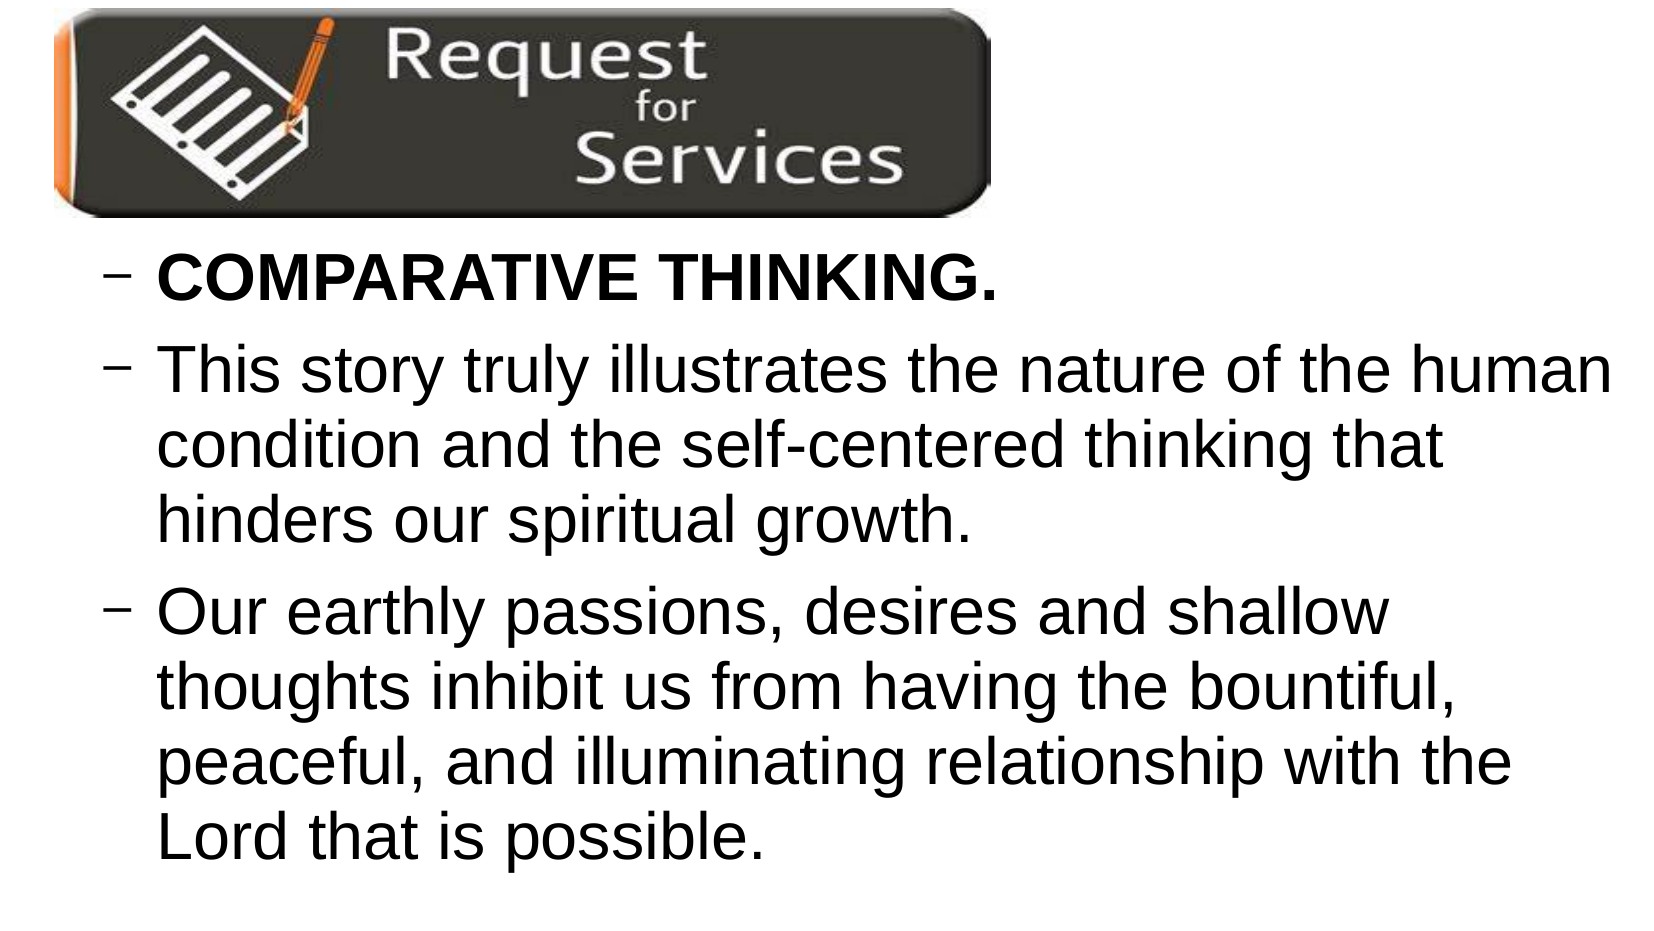

#
COMPARATIVE THINKING.
This story truly illustrates the nature of the human condition and the self-centered thinking that hinders our spiritual growth.
Our earthly passions, desires and shallow thoughts inhibit us from having the bountiful, peaceful, and illuminating relationship with the Lord that is possible.